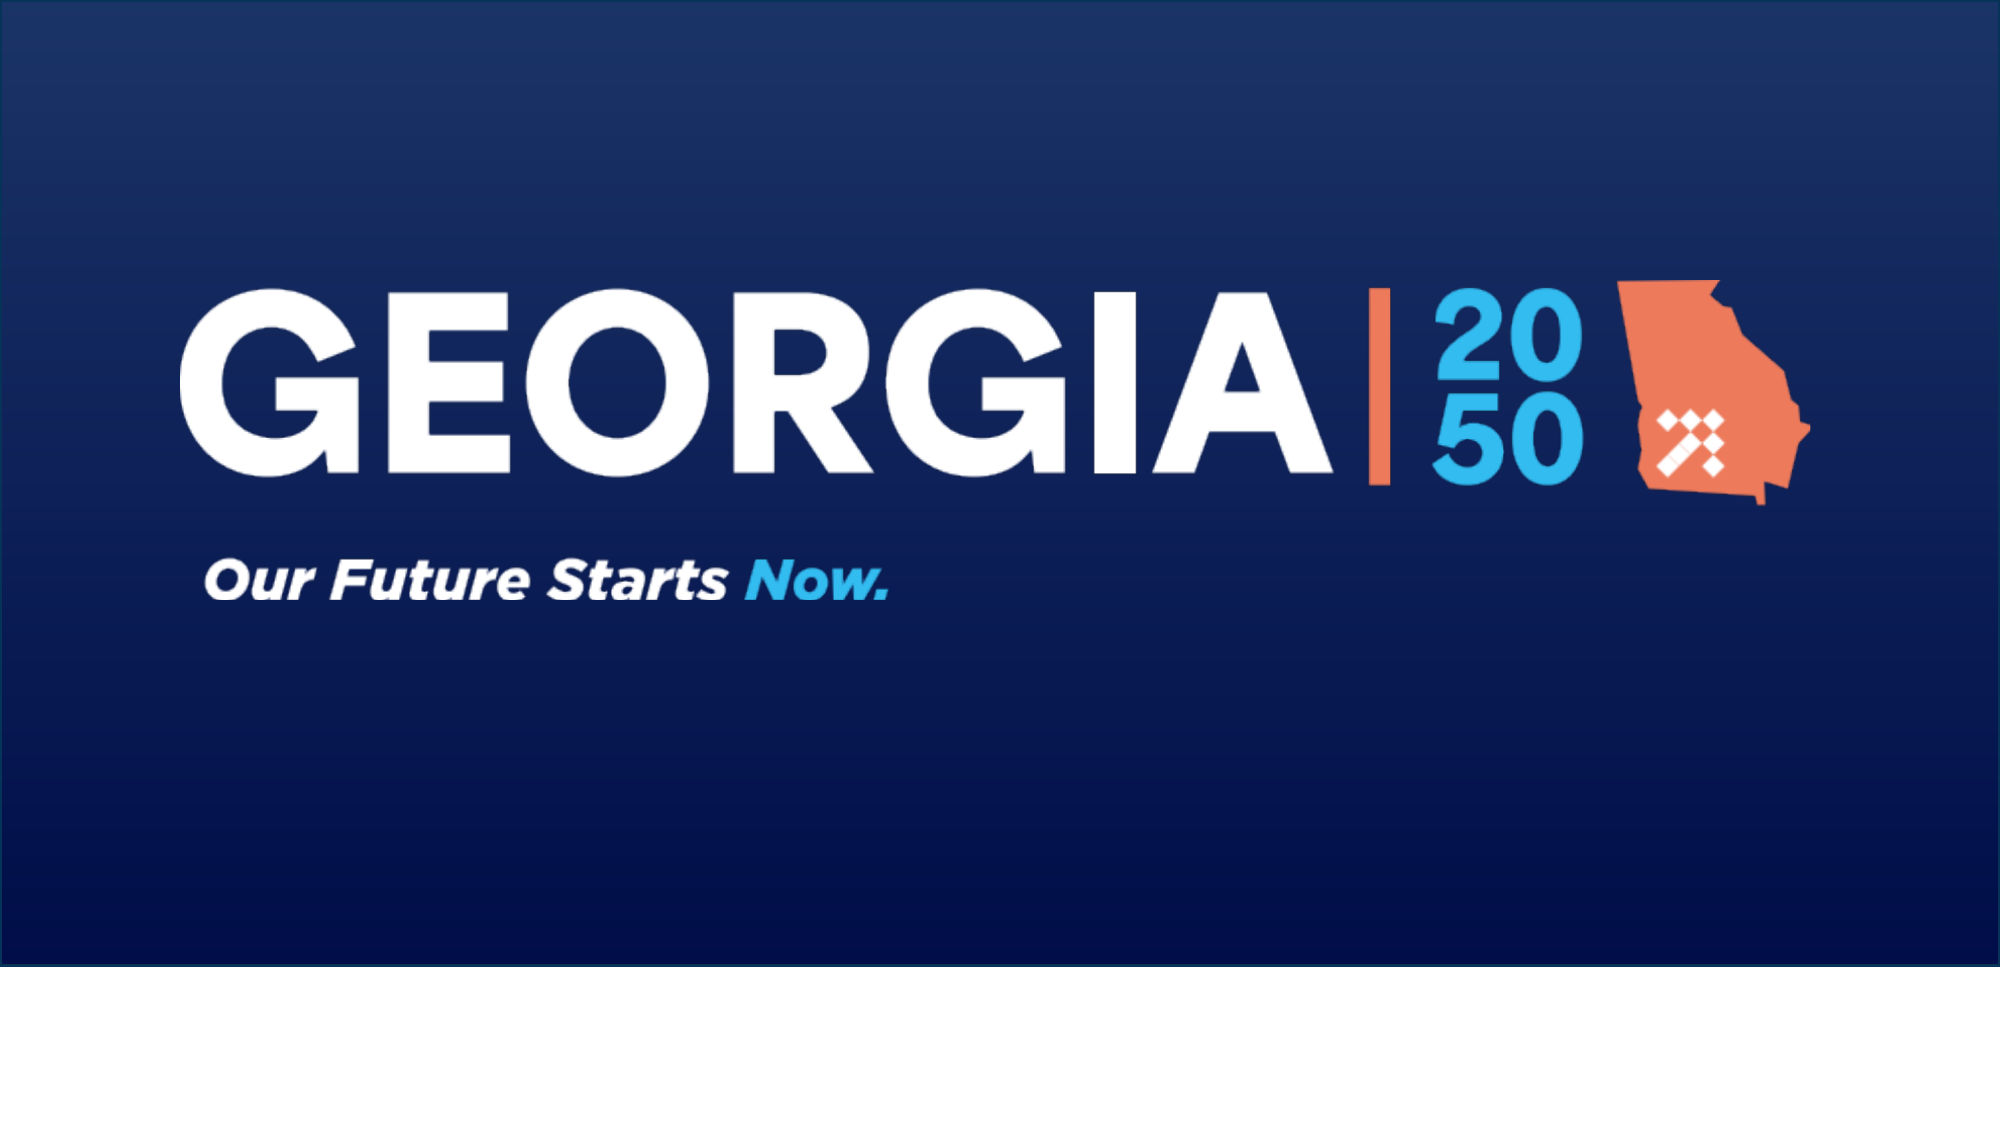

A 25-YEAR STRATEGIC ECONOMIC PLAN
FROM THE GEORGIA CHAMBER